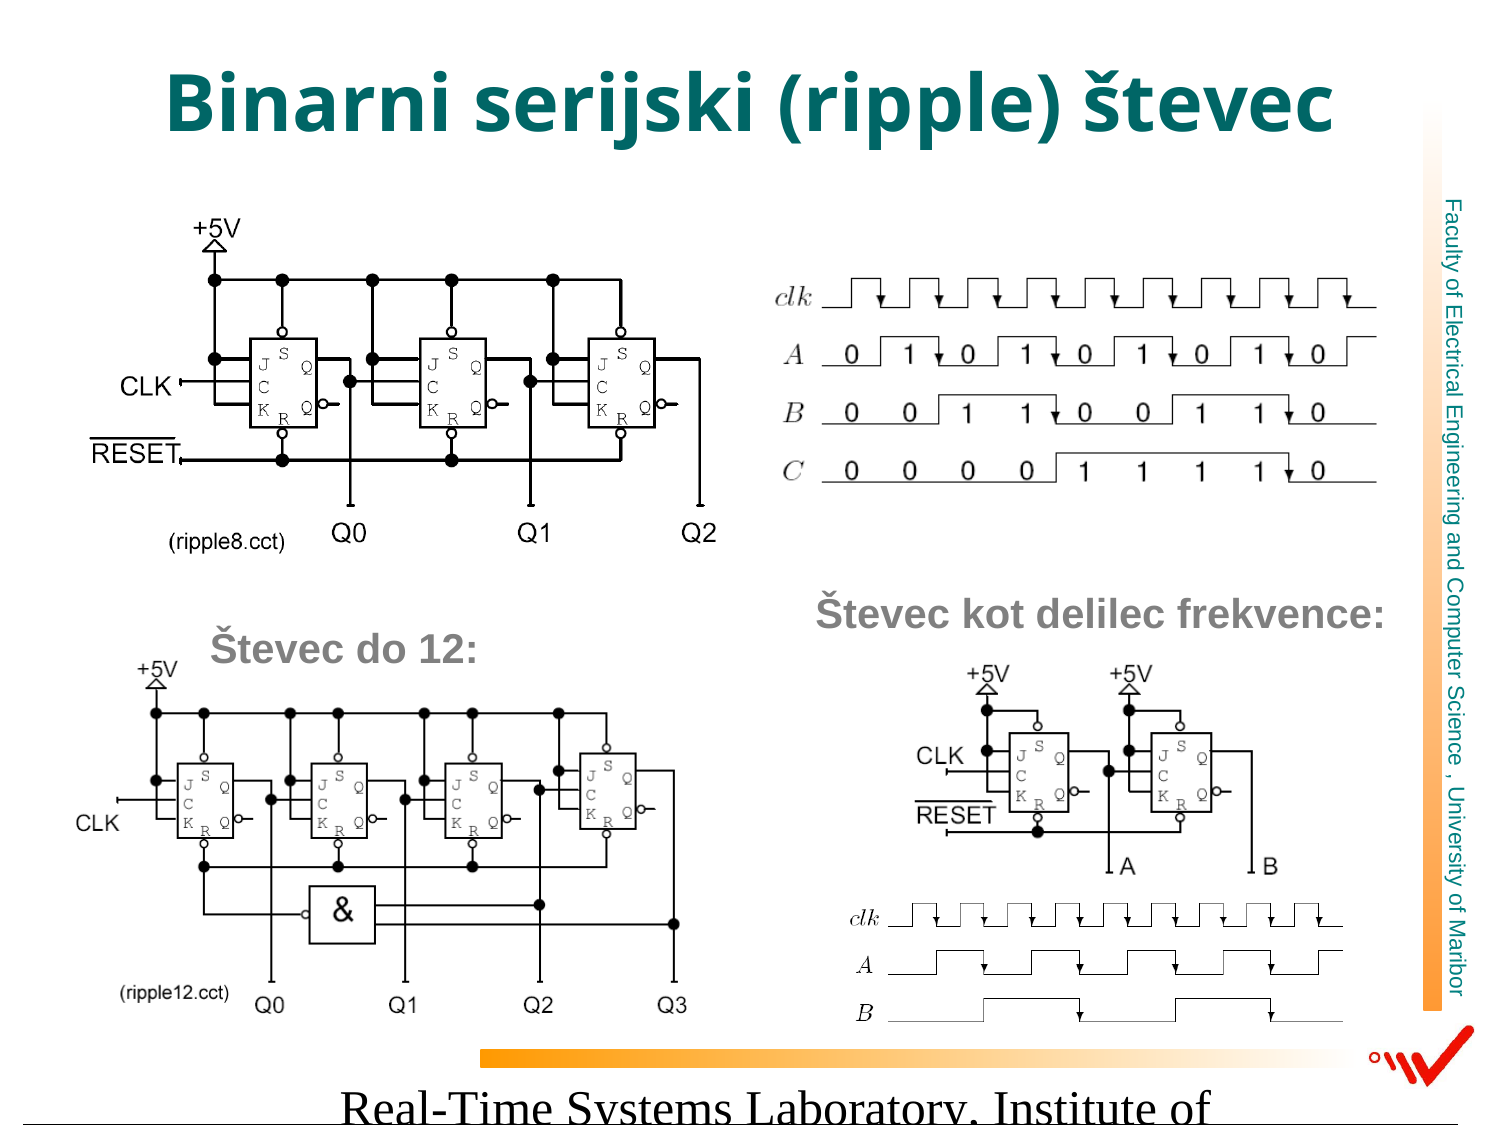

# Binarni serijski (ripple) števec
Števec kot delilec frekvence:
Števec do 12: